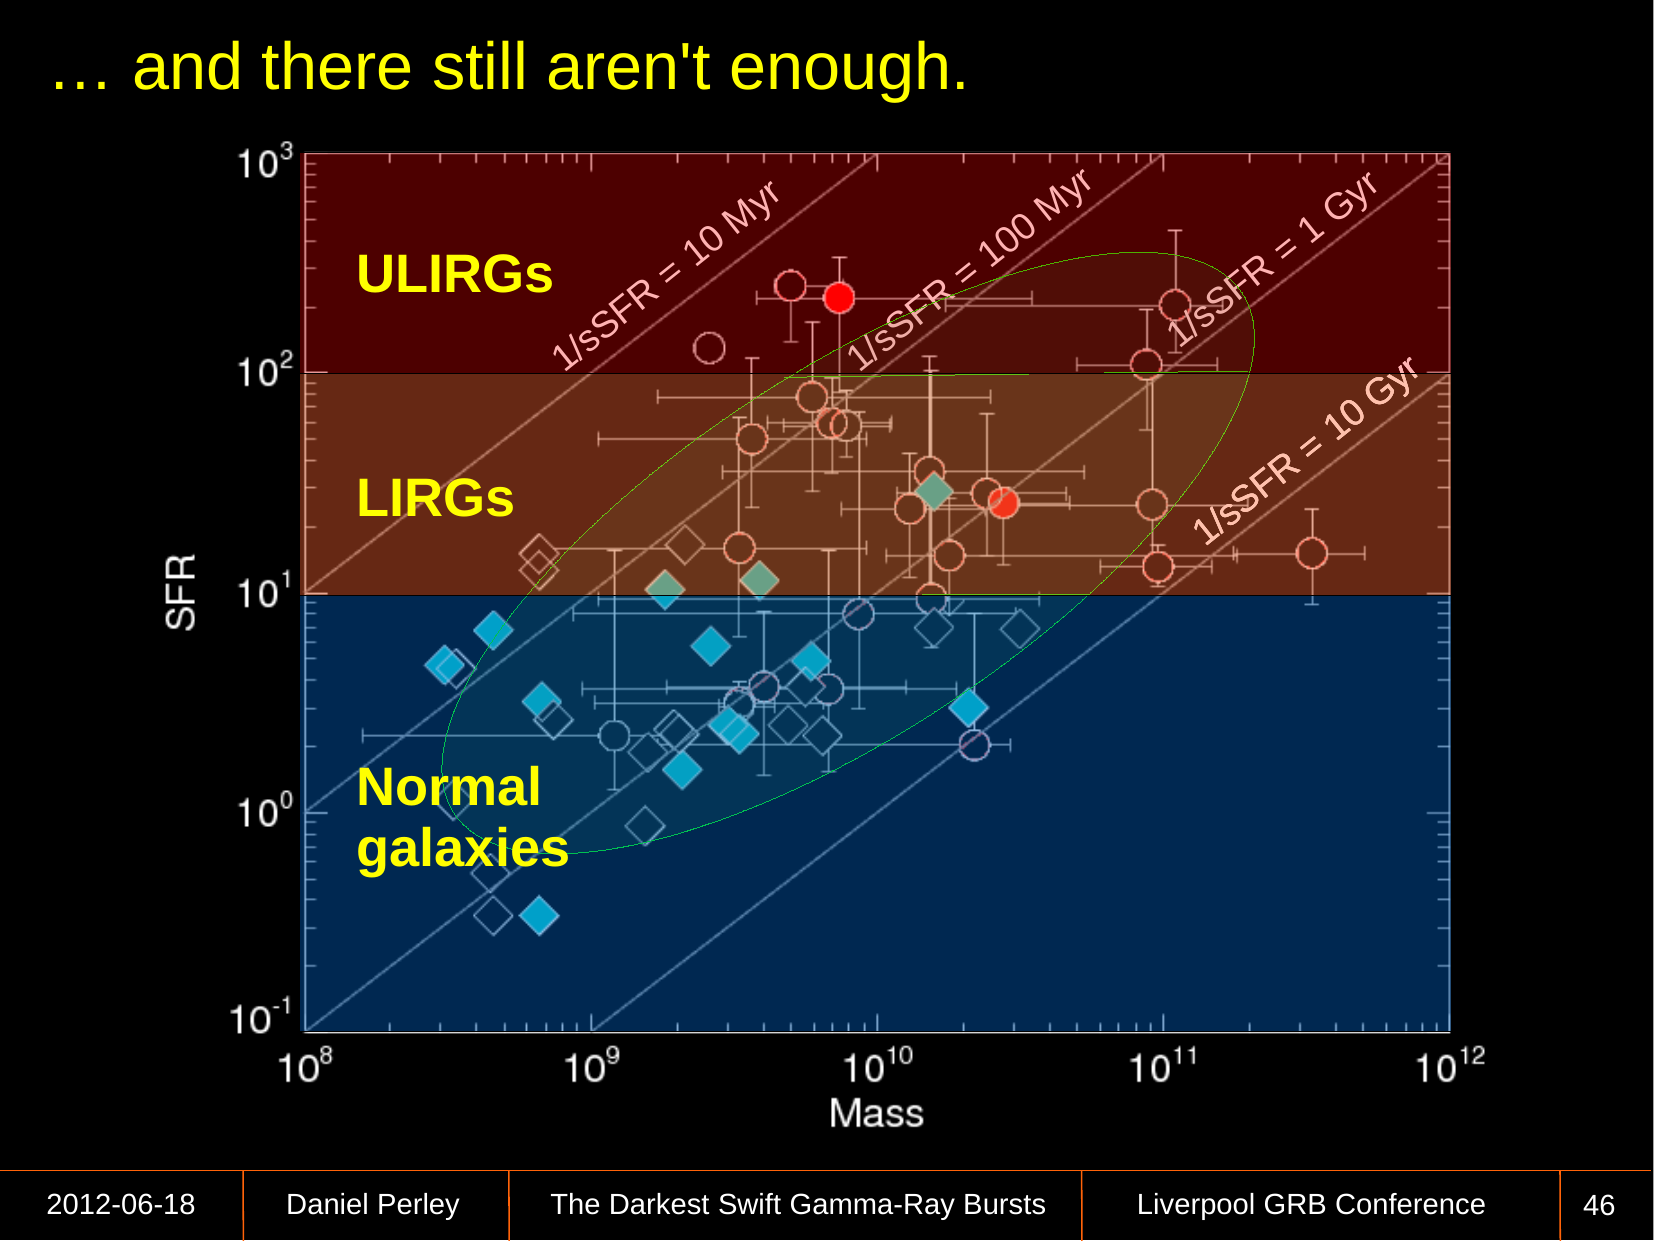

# … and there still aren't enough.
1/sSFR = 1 Gyr
1/sSFR = 10 Myr
1/sSFR = 100 Myr
ULIRGs
1/sSFR = 10 Gyr
1/sSFR = 10 Gyr
1/sSFR = 10 Gyr
LIRGs
Normal galaxies
46